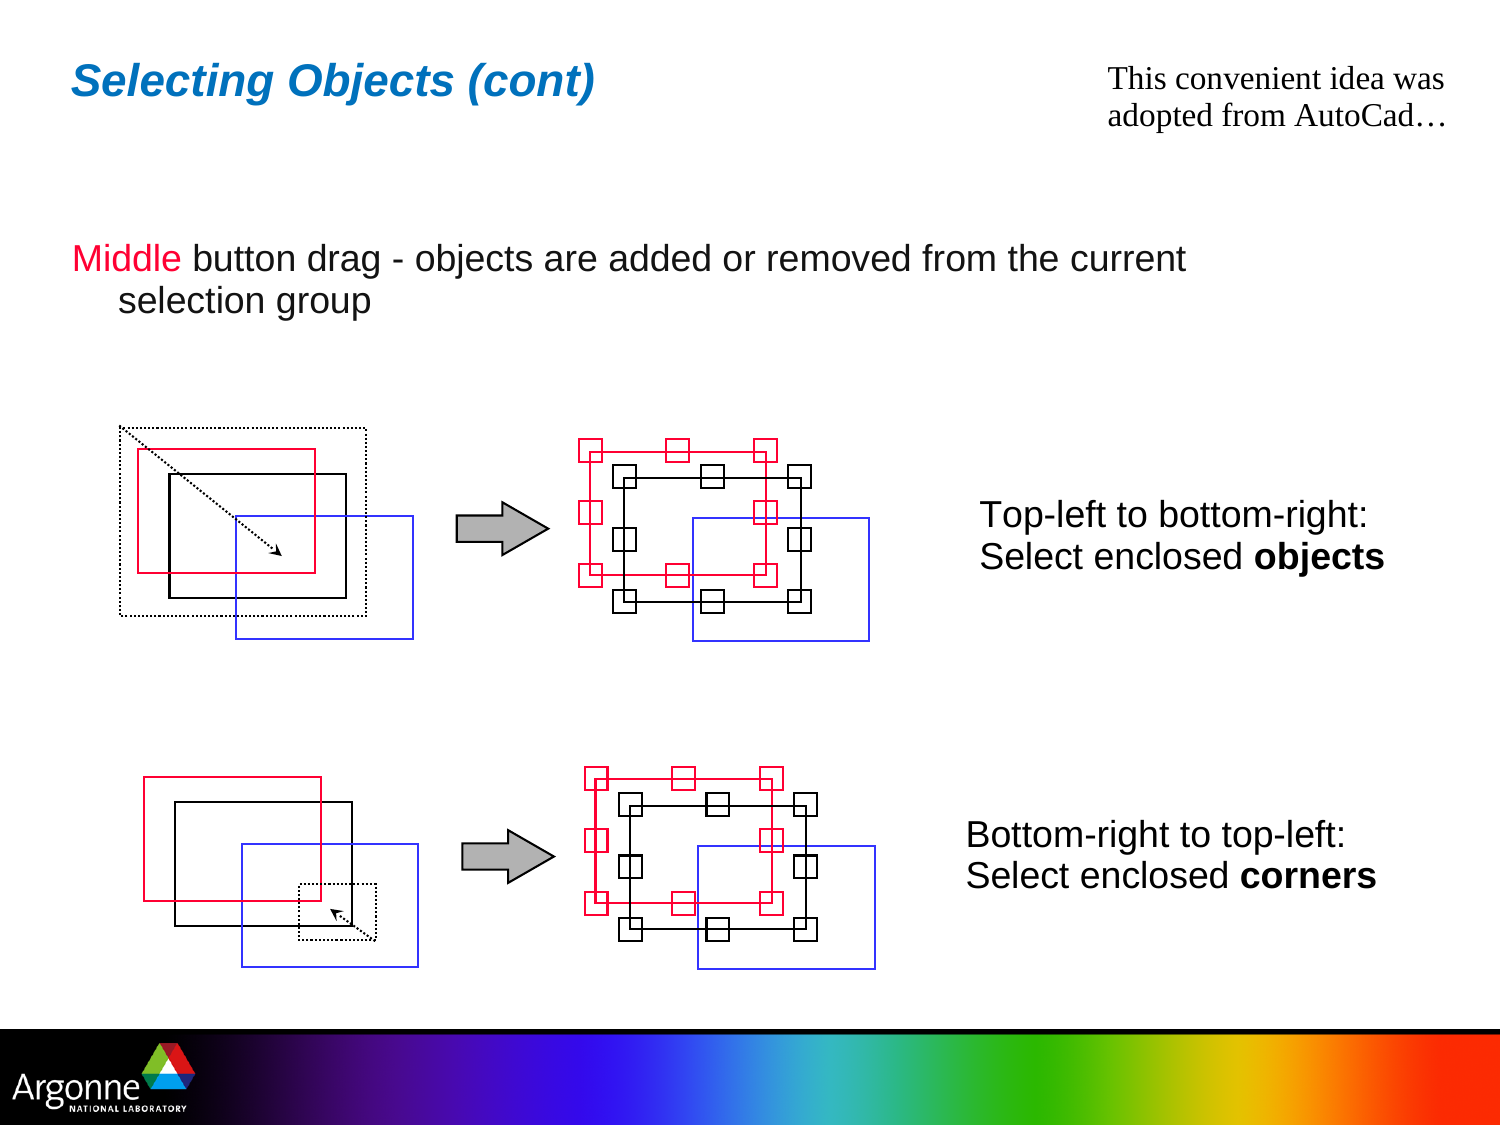

# Selecting Objects (cont)
This convenient idea was
adopted from AutoCad…
Middle button drag - objects are added or removed from the current selection group
Top-left to bottom-right:
Select enclosed objects
Bottom-right to top-left:
Select enclosed corners